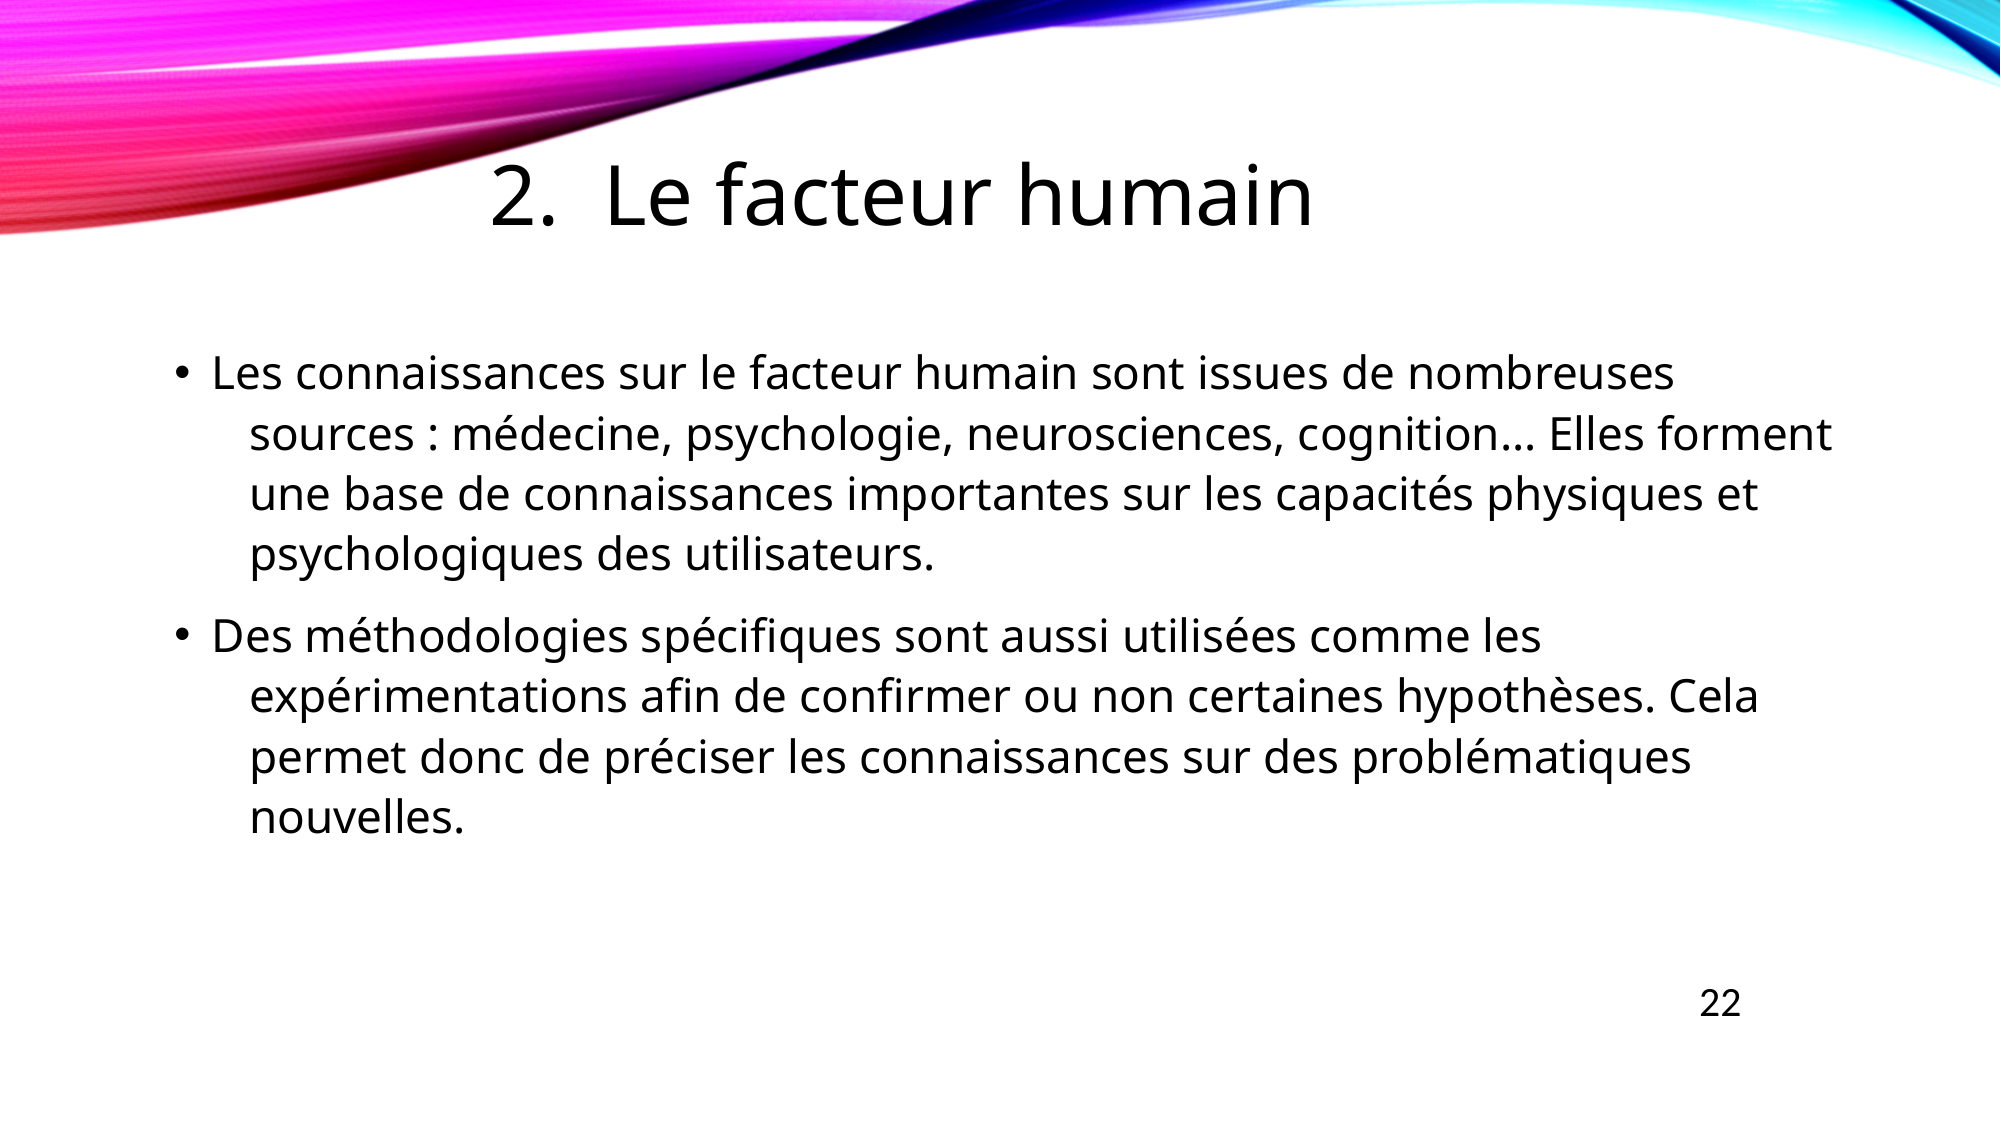

# 2. Le facteur humain
Les connaissances sur le facteur humain sont issues de nombreuses sources : médecine, psychologie, neurosciences, cognition… Elles forment une base de connaissances importantes sur les capacités physiques et psychologiques des utilisateurs.
Des méthodologies spécifiques sont aussi utilisées comme les expérimentations afin de confirmer ou non certaines hypothèses. Cela permet donc de préciser les connaissances sur des problématiques nouvelles.